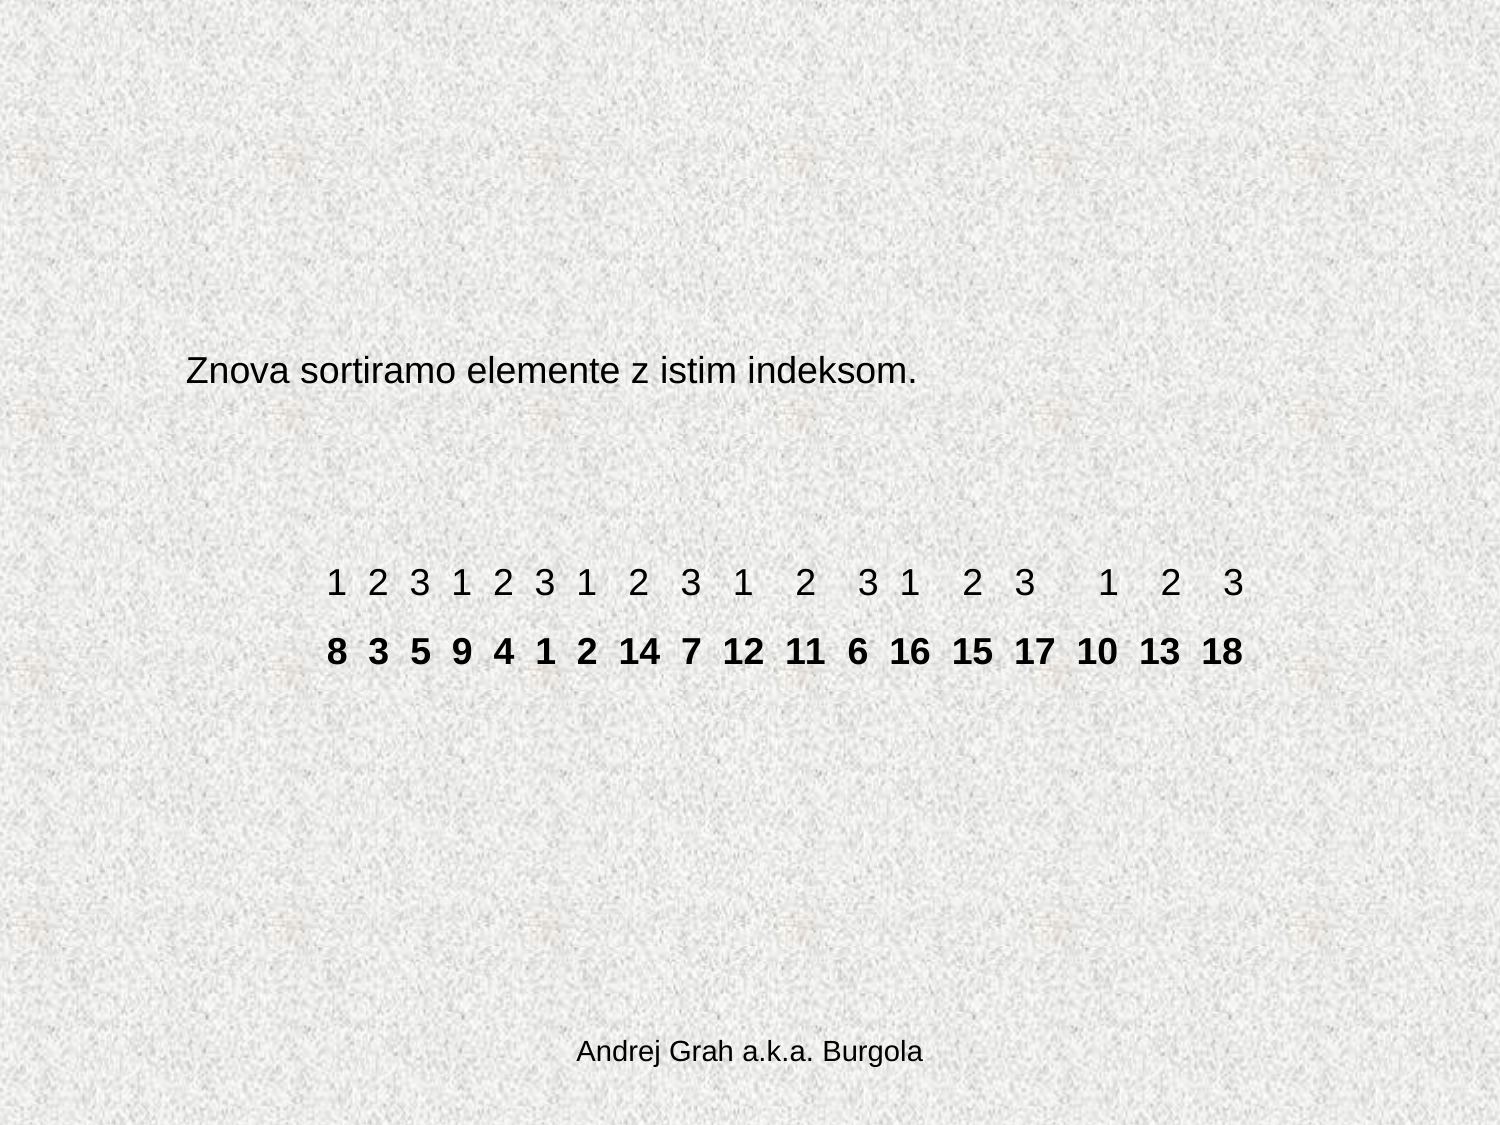

Znova sortiramo elemente z istim indeksom.
 1 2 3 1 2 3 1 2 3 1 2 3 1 2 3 1 2 3
8 3 5 9 4 1 2 14 7 12 11 6 16 15 17 10 13 18
Andrej Grah a.k.a. Burgola